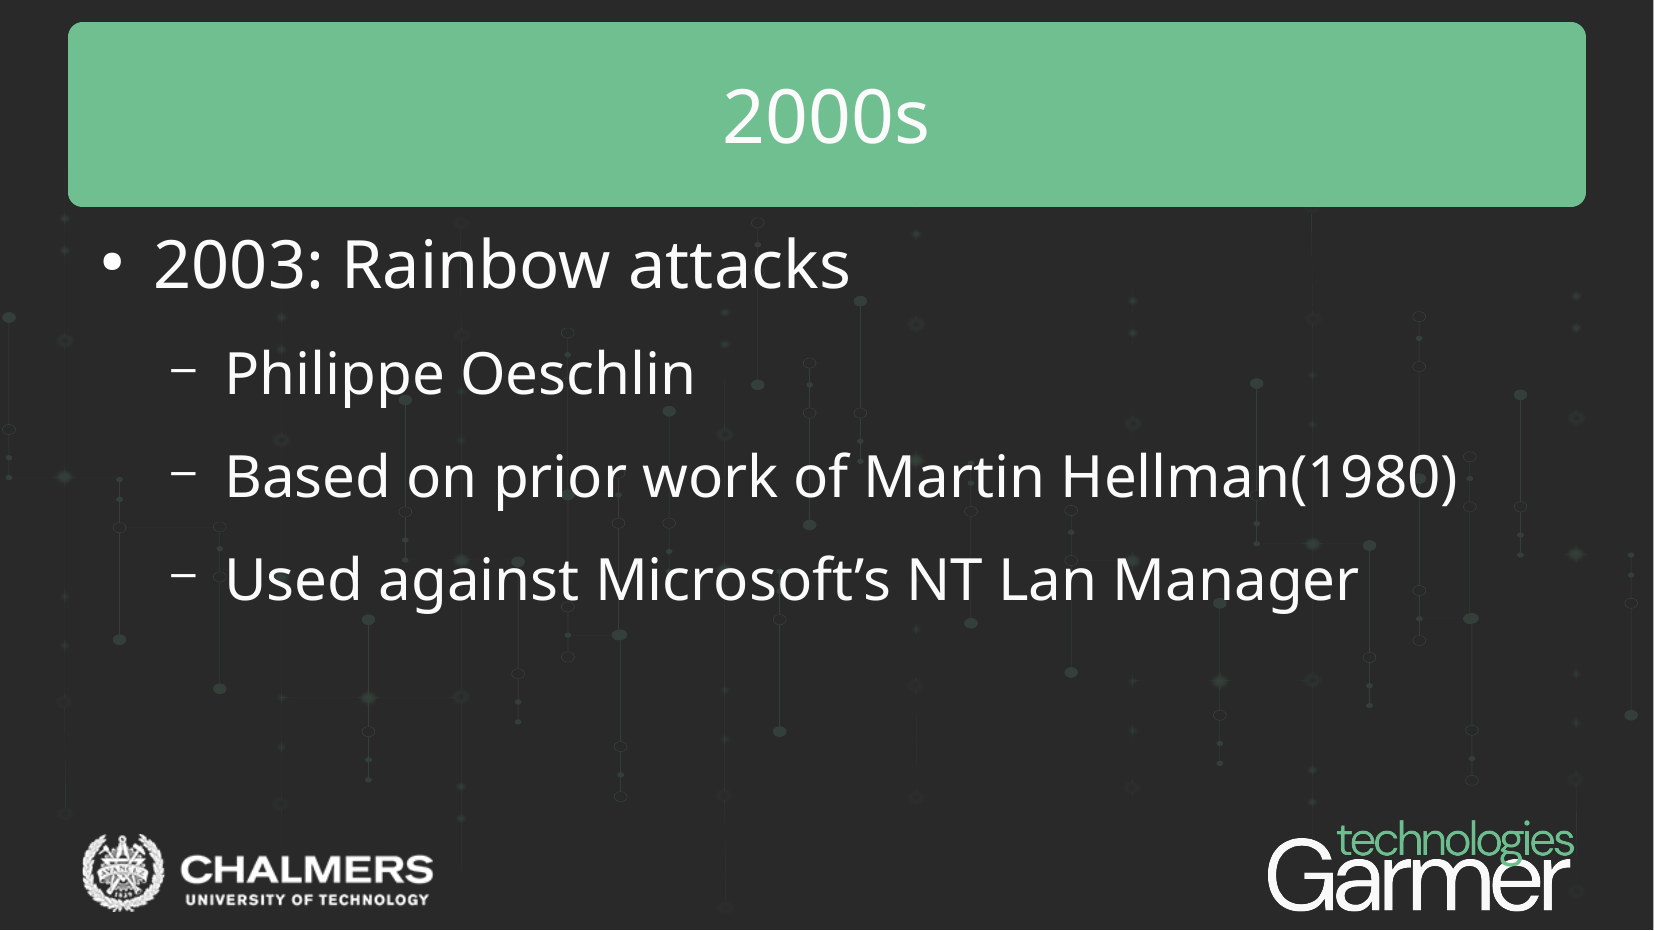

# 2000s
2003: Rainbow attacks
Philippe Oeschlin
Based on prior work of Martin Hellman(1980)
Used against Microsoft’s NT Lan Manager